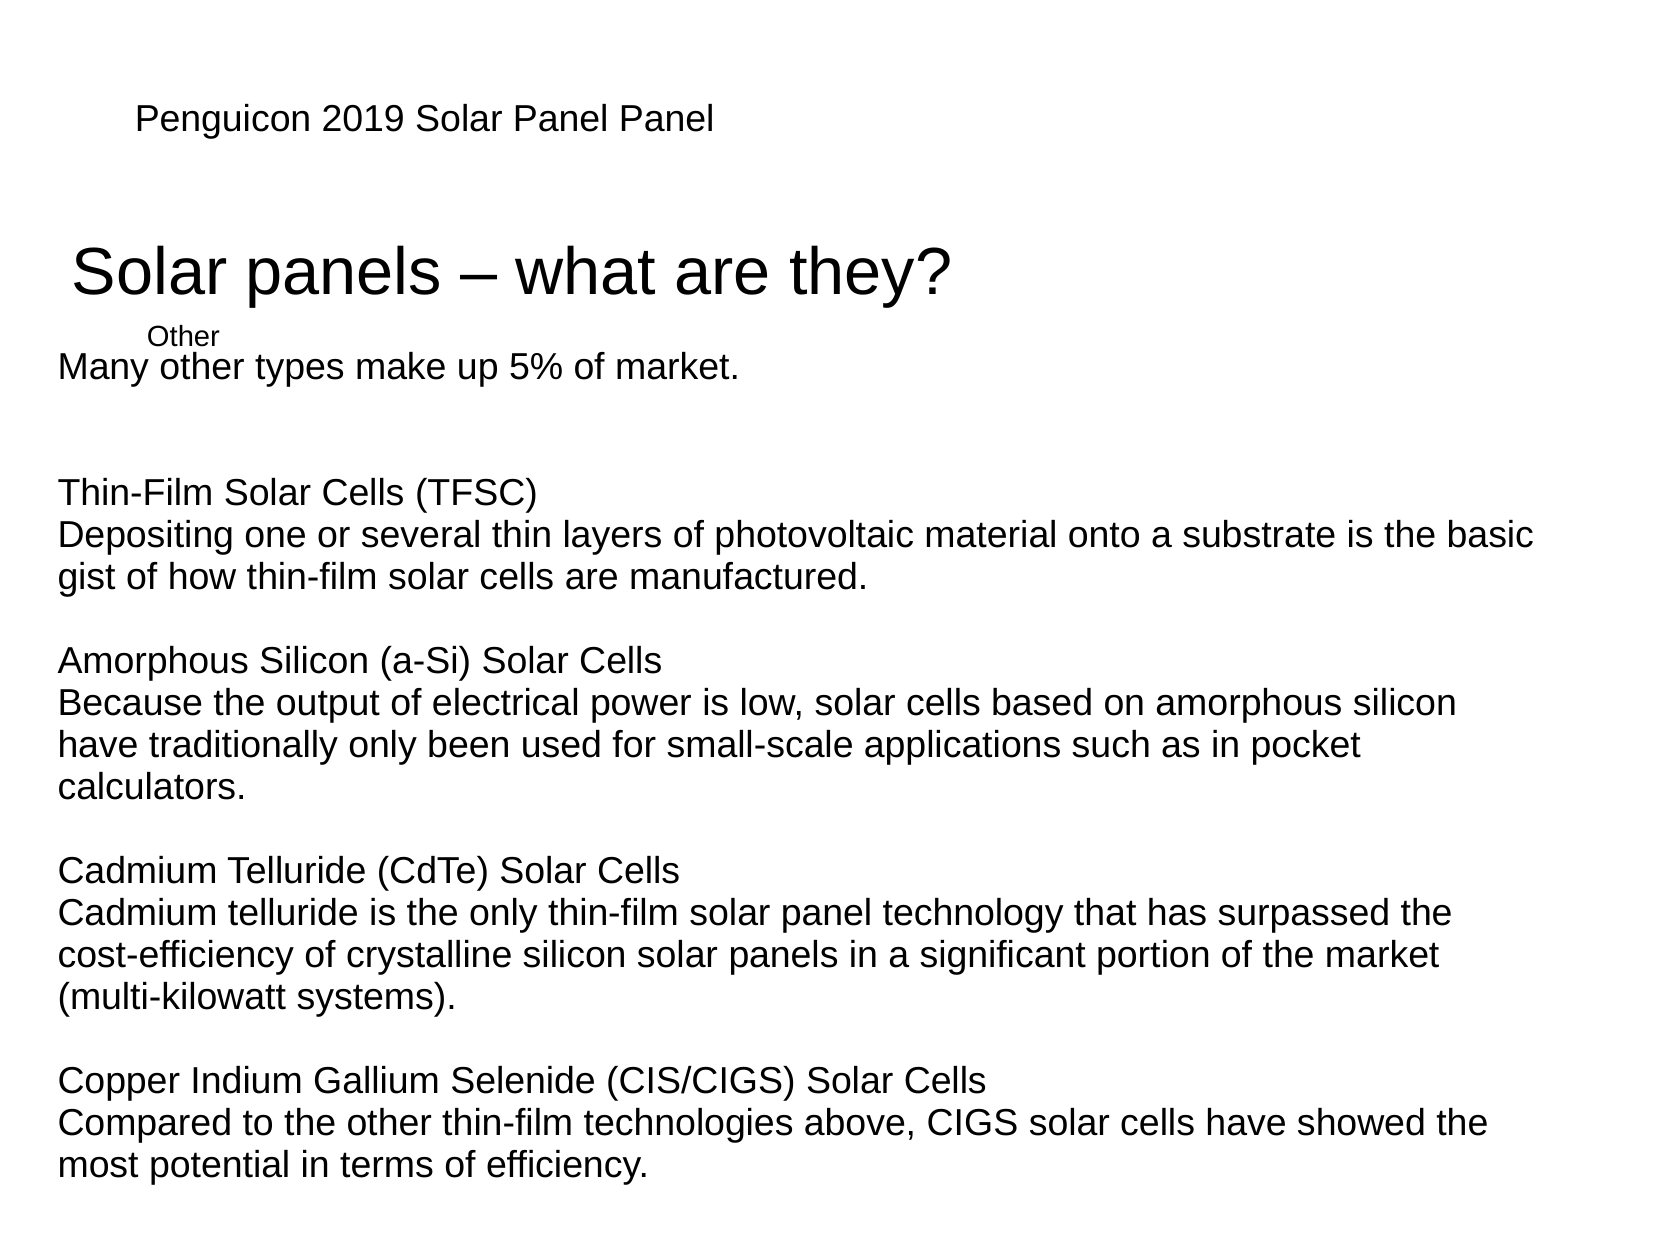

Penguicon 2019 Solar Panel Panel
# Solar panels – what are they?
	Other
Many other types make up 5% of market.
Thin-Film Solar Cells (TFSC)
Depositing one or several thin layers of photovoltaic material onto a substrate is the basic gist of how thin-film solar cells are manufactured.
Amorphous Silicon (a-Si) Solar Cells
Because the output of electrical power is low, solar cells based on amorphous silicon have traditionally only been used for small-scale applications such as in pocket calculators.
Cadmium Telluride (CdTe) Solar Cells
Cadmium telluride is the only thin-film solar panel technology that has surpassed the cost-efficiency of crystalline silicon solar panels in a significant portion of the market (multi-kilowatt systems).
Copper Indium Gallium Selenide (CIS/CIGS) Solar Cells
Compared to the other thin-film technologies above, CIGS solar cells have showed the most potential in terms of efficiency.